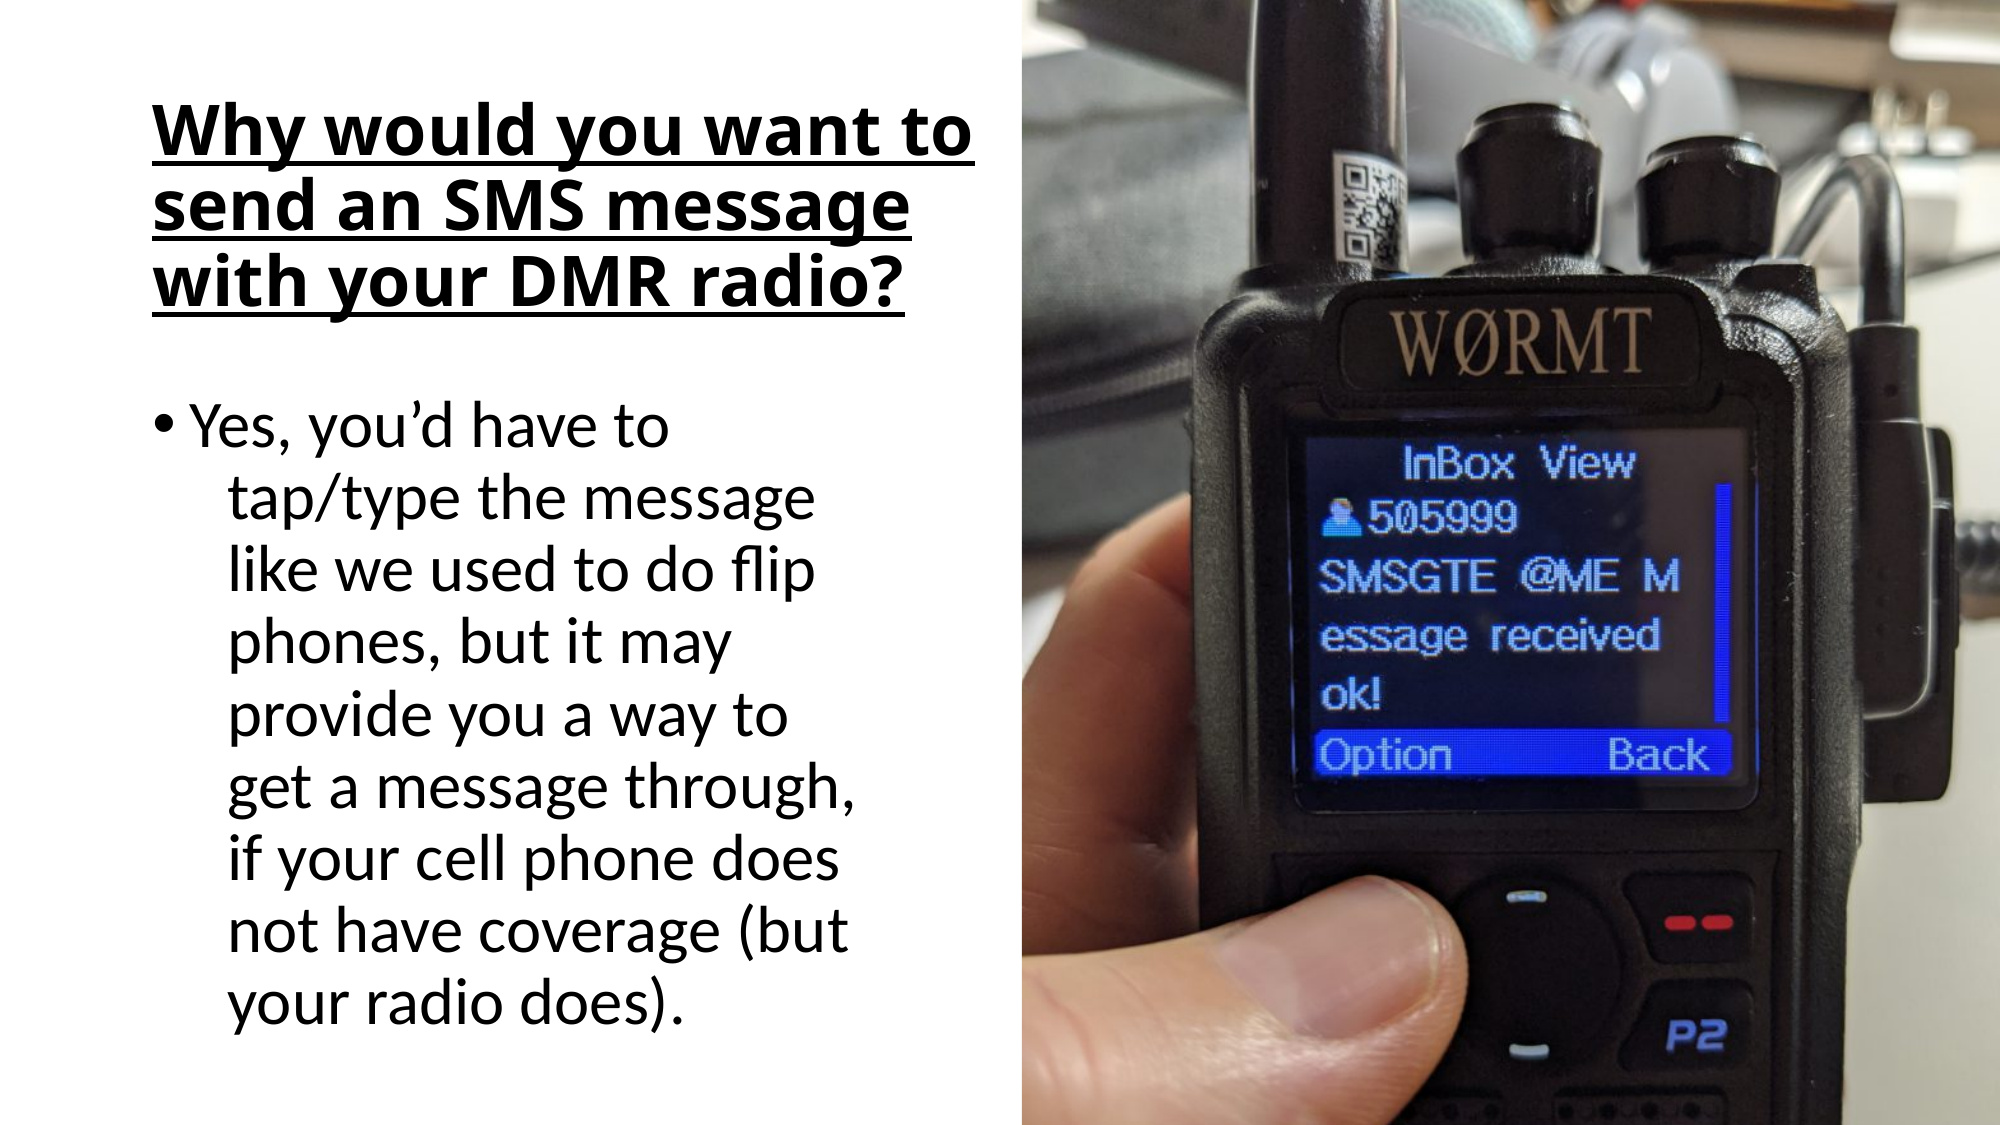

# Why would you want to send an SMS message with your DMR radio?
Yes, you’d have to tap/type the message like we used to do flip phones, but it may provide you a way to get a message through, if your cell phone does not have coverage (but your radio does).